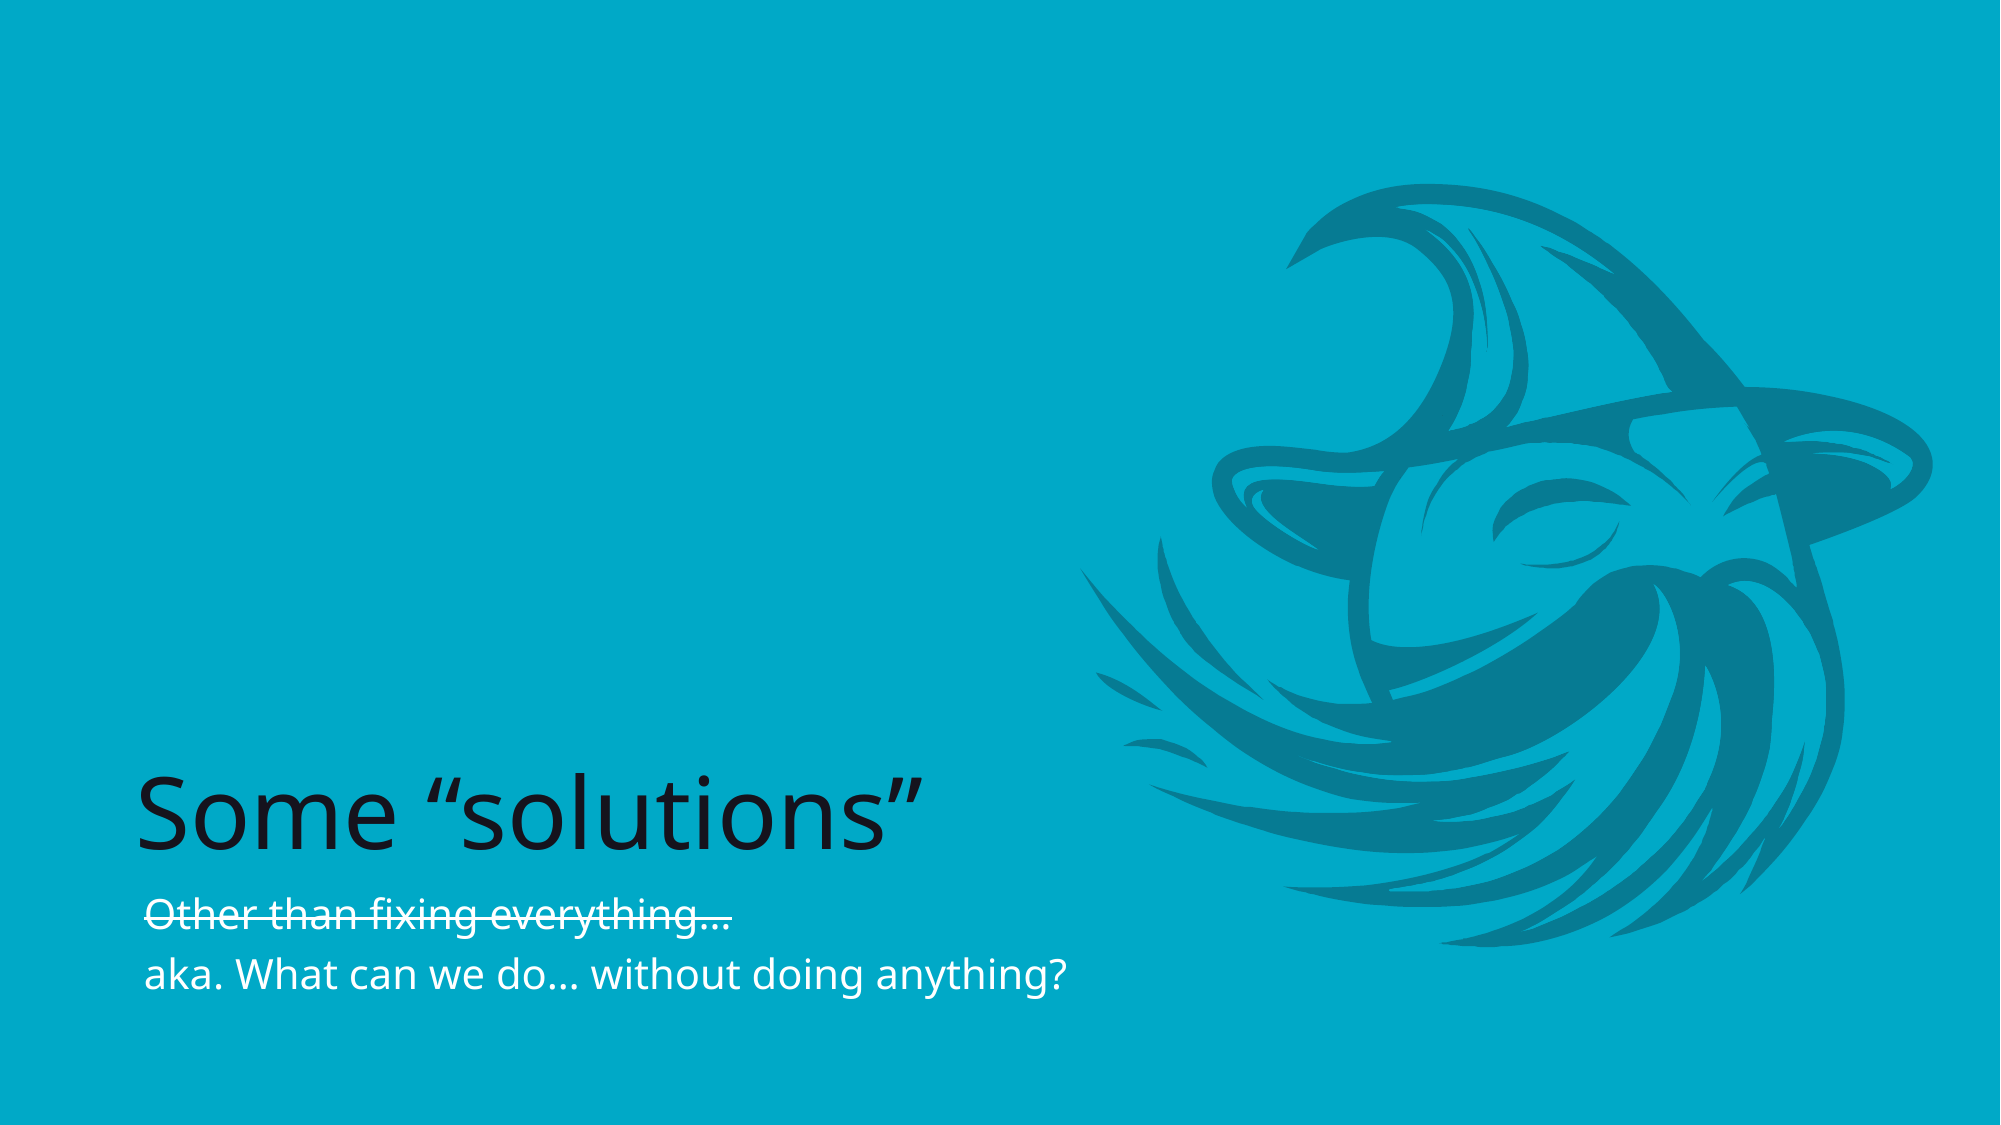

# Some “solutions”
Other than fixing everything…
aka. What can we do… without doing anything?